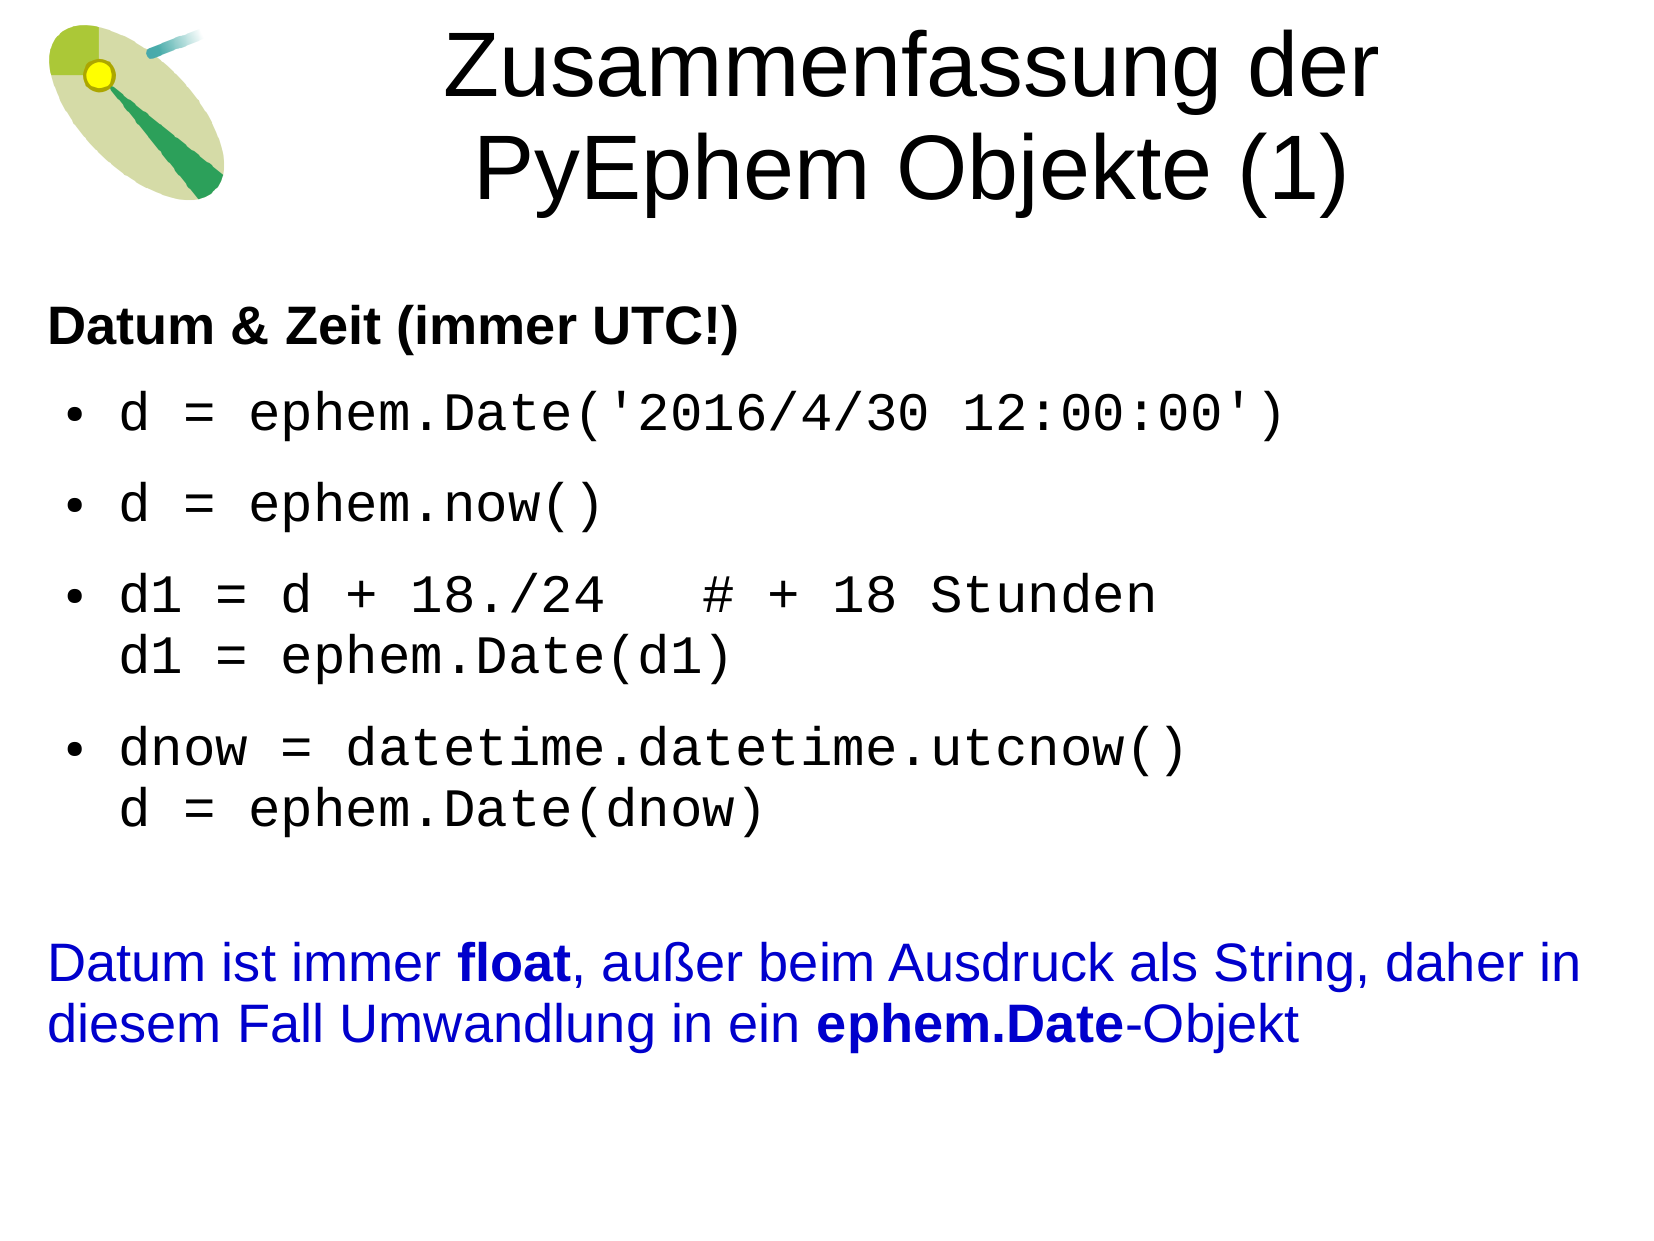

# Zusammenfassung der PyEphem Objekte (1)
Datum & Zeit (immer UTC!)
d = ephem.Date('2016/4/30 12:00:00')
d = ephem.now()
d1 = d + 18./24 # + 18 Stunden
d1 = ephem.Date(d1)
dnow = datetime.datetime.utcnow()
d = ephem.Date(dnow)
Datum ist immer float, außer beim Ausdruck als String, daher in diesem Fall Umwandlung in ein ephem.Date-Objekt